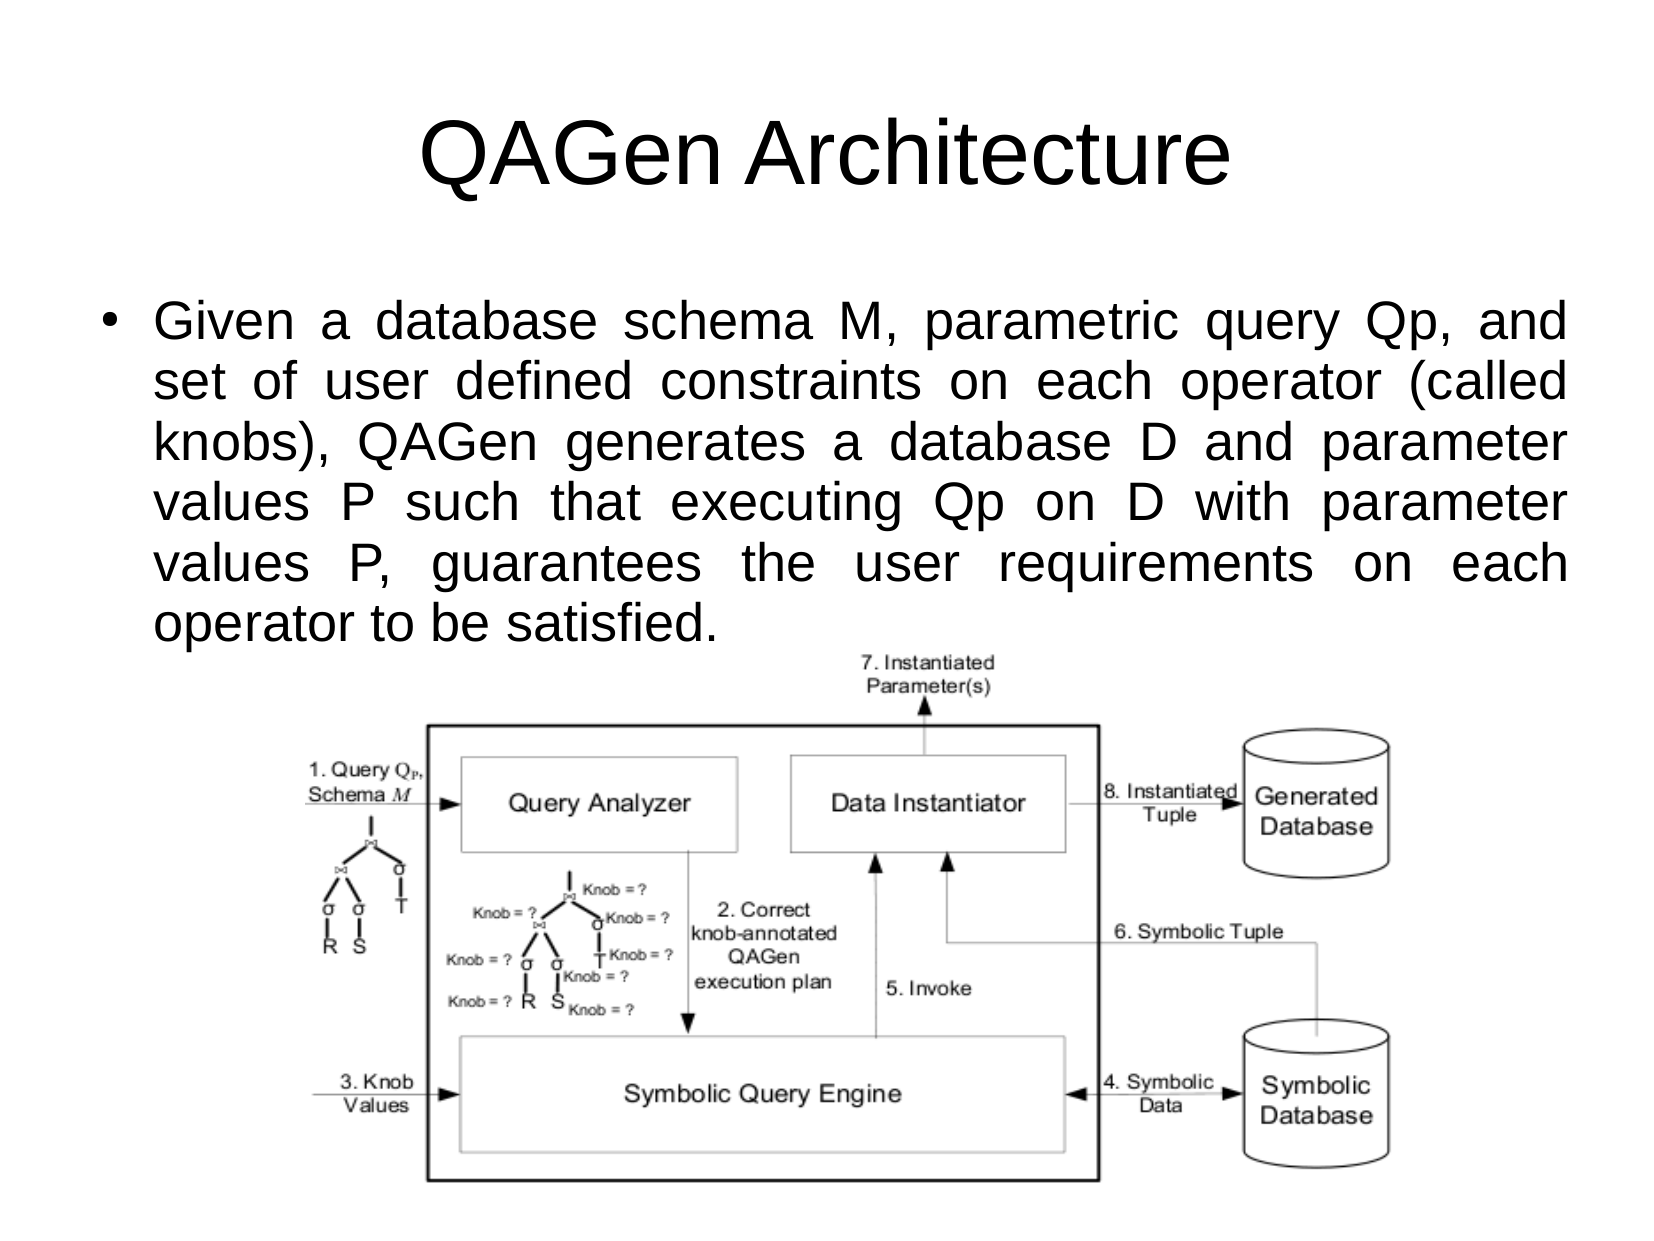

# QAGen Architecture
Given a database schema M, parametric query Qp, and set of user defined constraints on each operator (called knobs), QAGen generates a database D and parameter values P such that executing Qp on D with parameter values P, guarantees the user requirements on each operator to be satisfied.